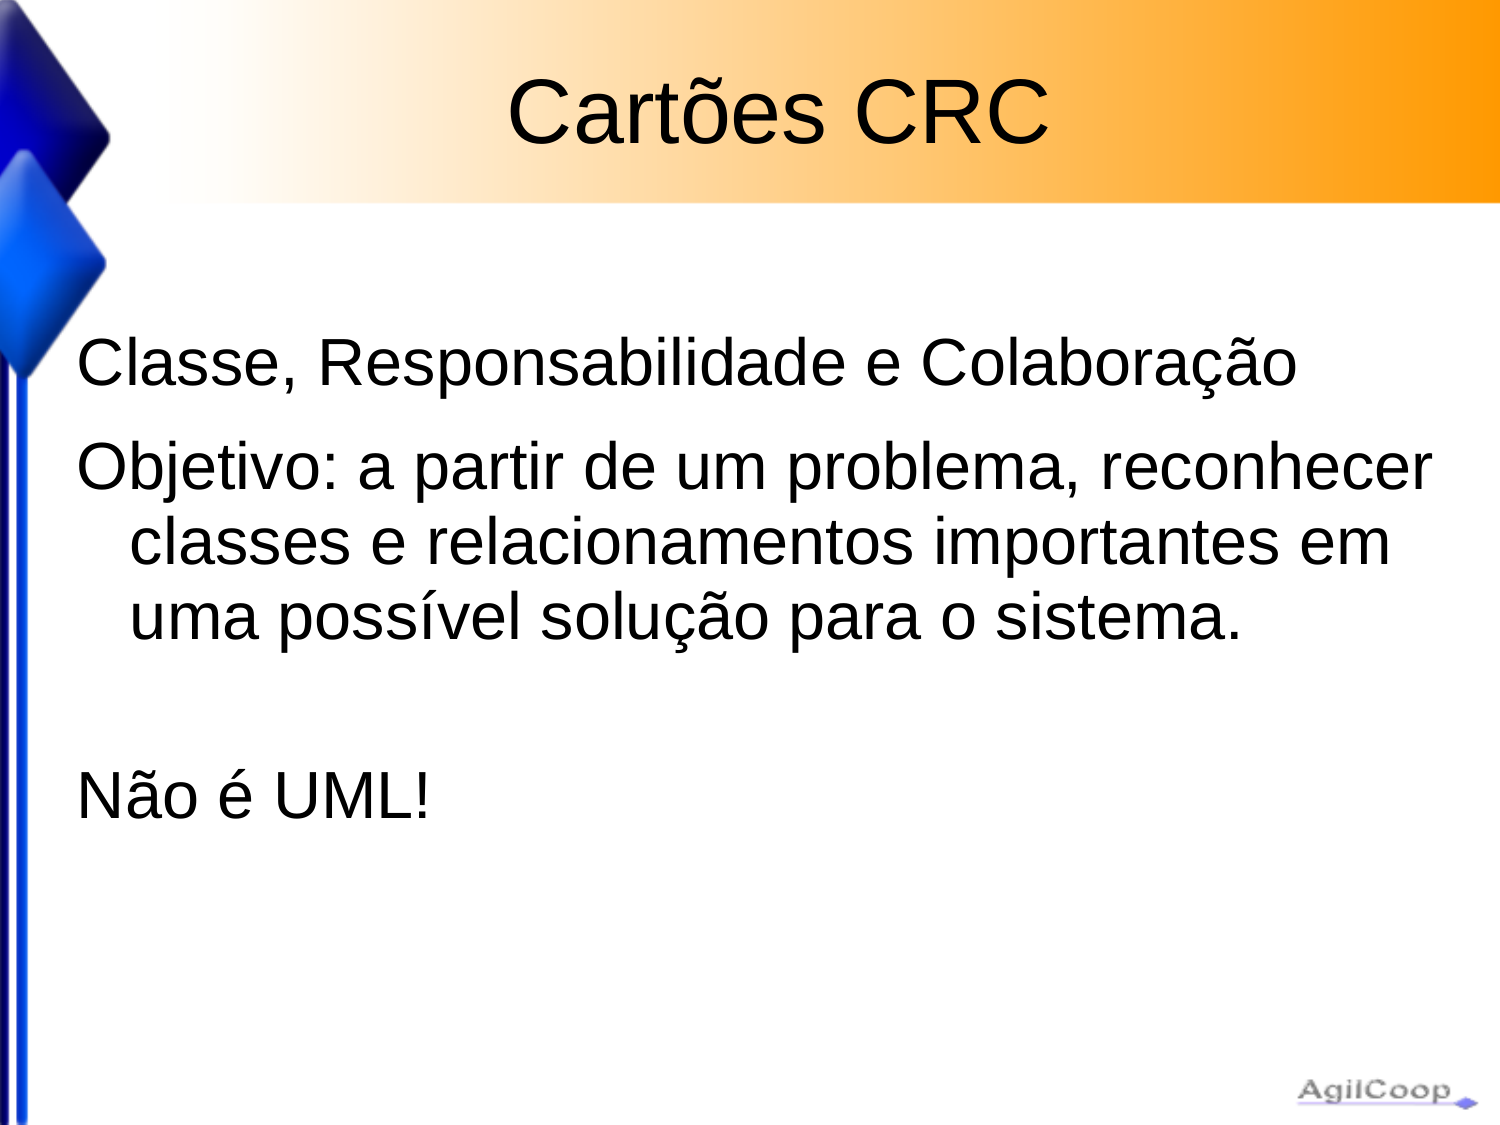

# Cartões CRC
Classe, Responsabilidade e Colaboração
Objetivo: a partir de um problema, reconhecer classes e relacionamentos importantes em uma possível solução para o sistema.
Não é UML!
Copyleft AgilCoop 2007
3